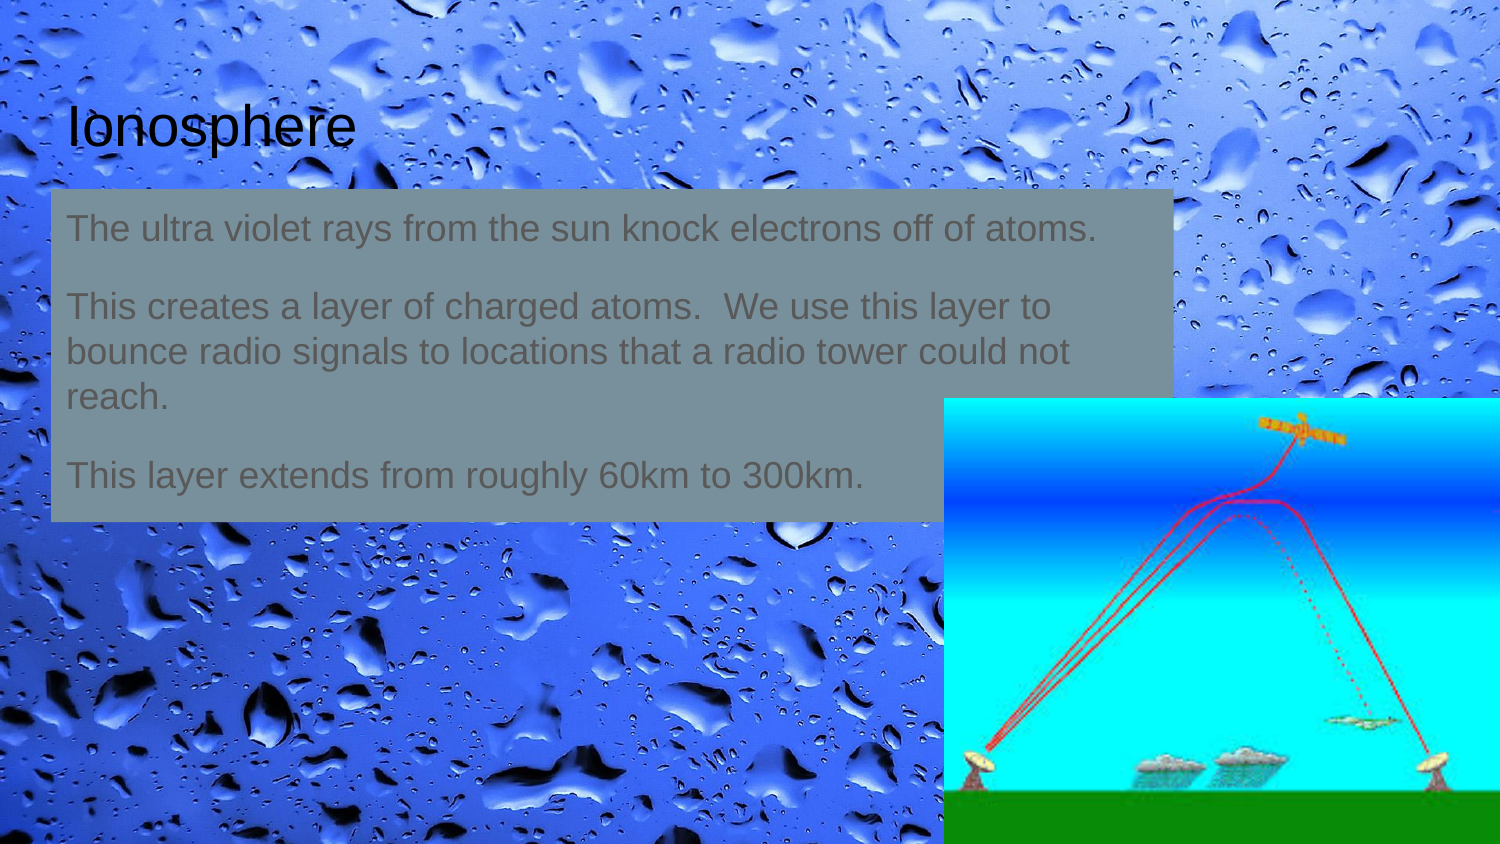

# Ionosphere
The ultra violet rays from the sun knock electrons off of atoms.
This creates a layer of charged atoms. We use this layer to bounce radio signals to locations that a radio tower could not reach.
This layer extends from roughly 60km to 300km.